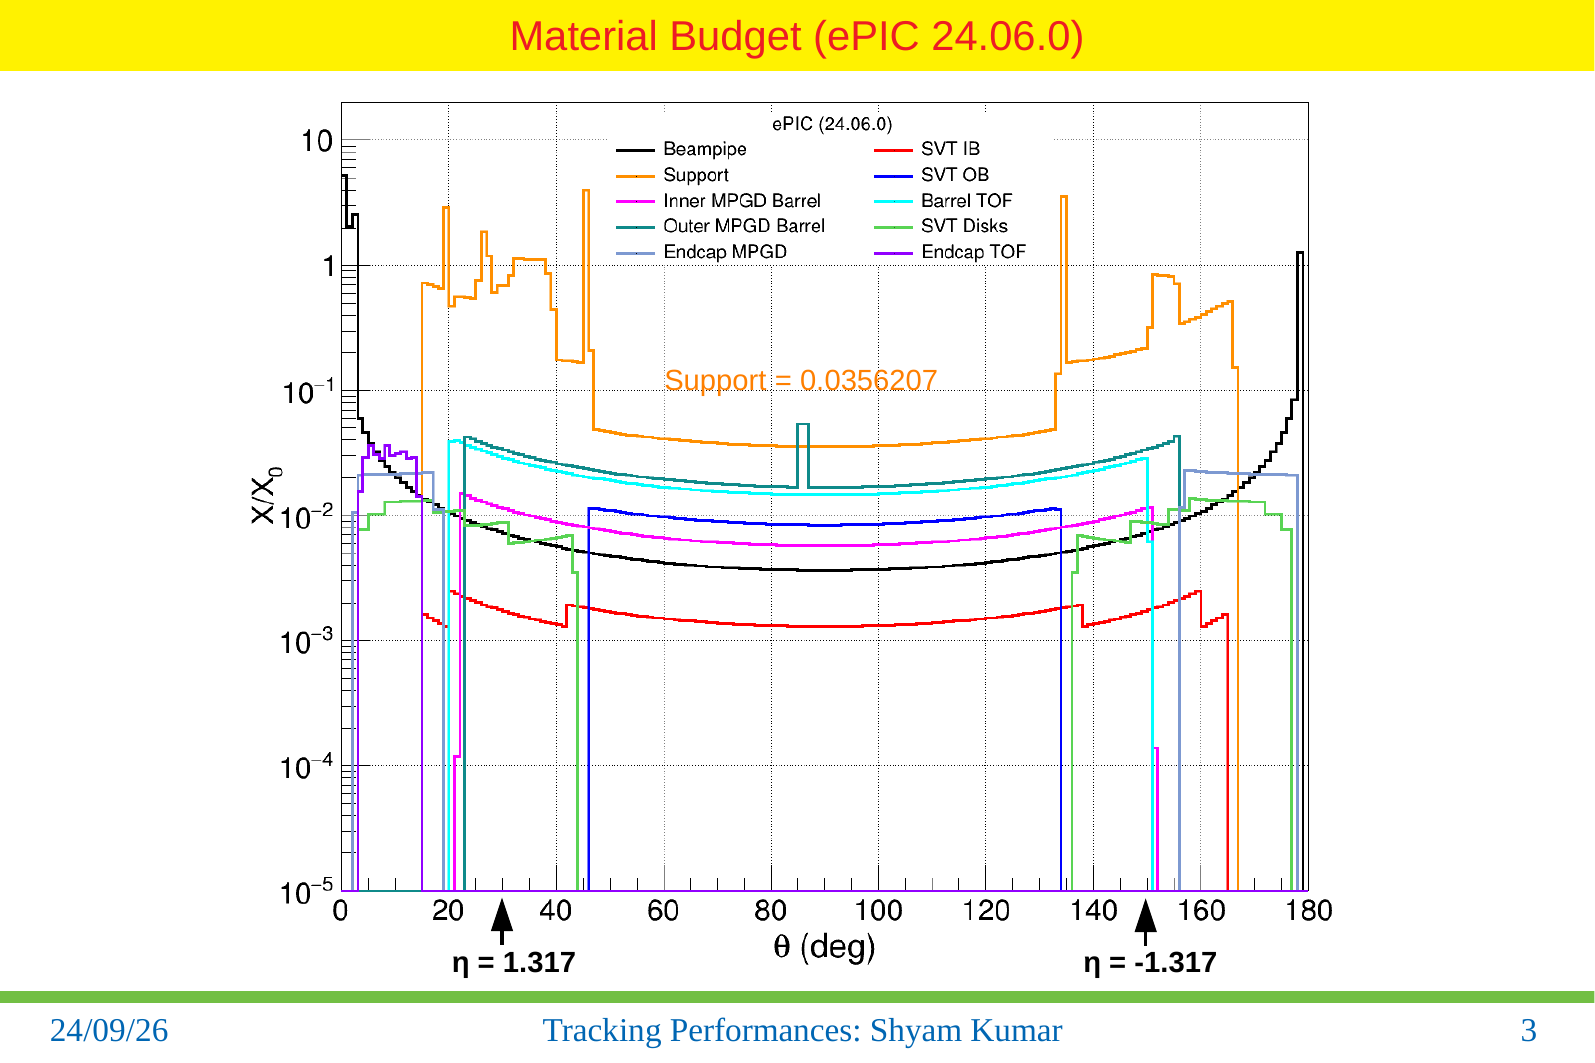

# Material Budget (ePIC 24.06.0)
Support = 0.0356207
η = 1.317
η = -1.317
Tracking Performances: Shyam Kumar
3